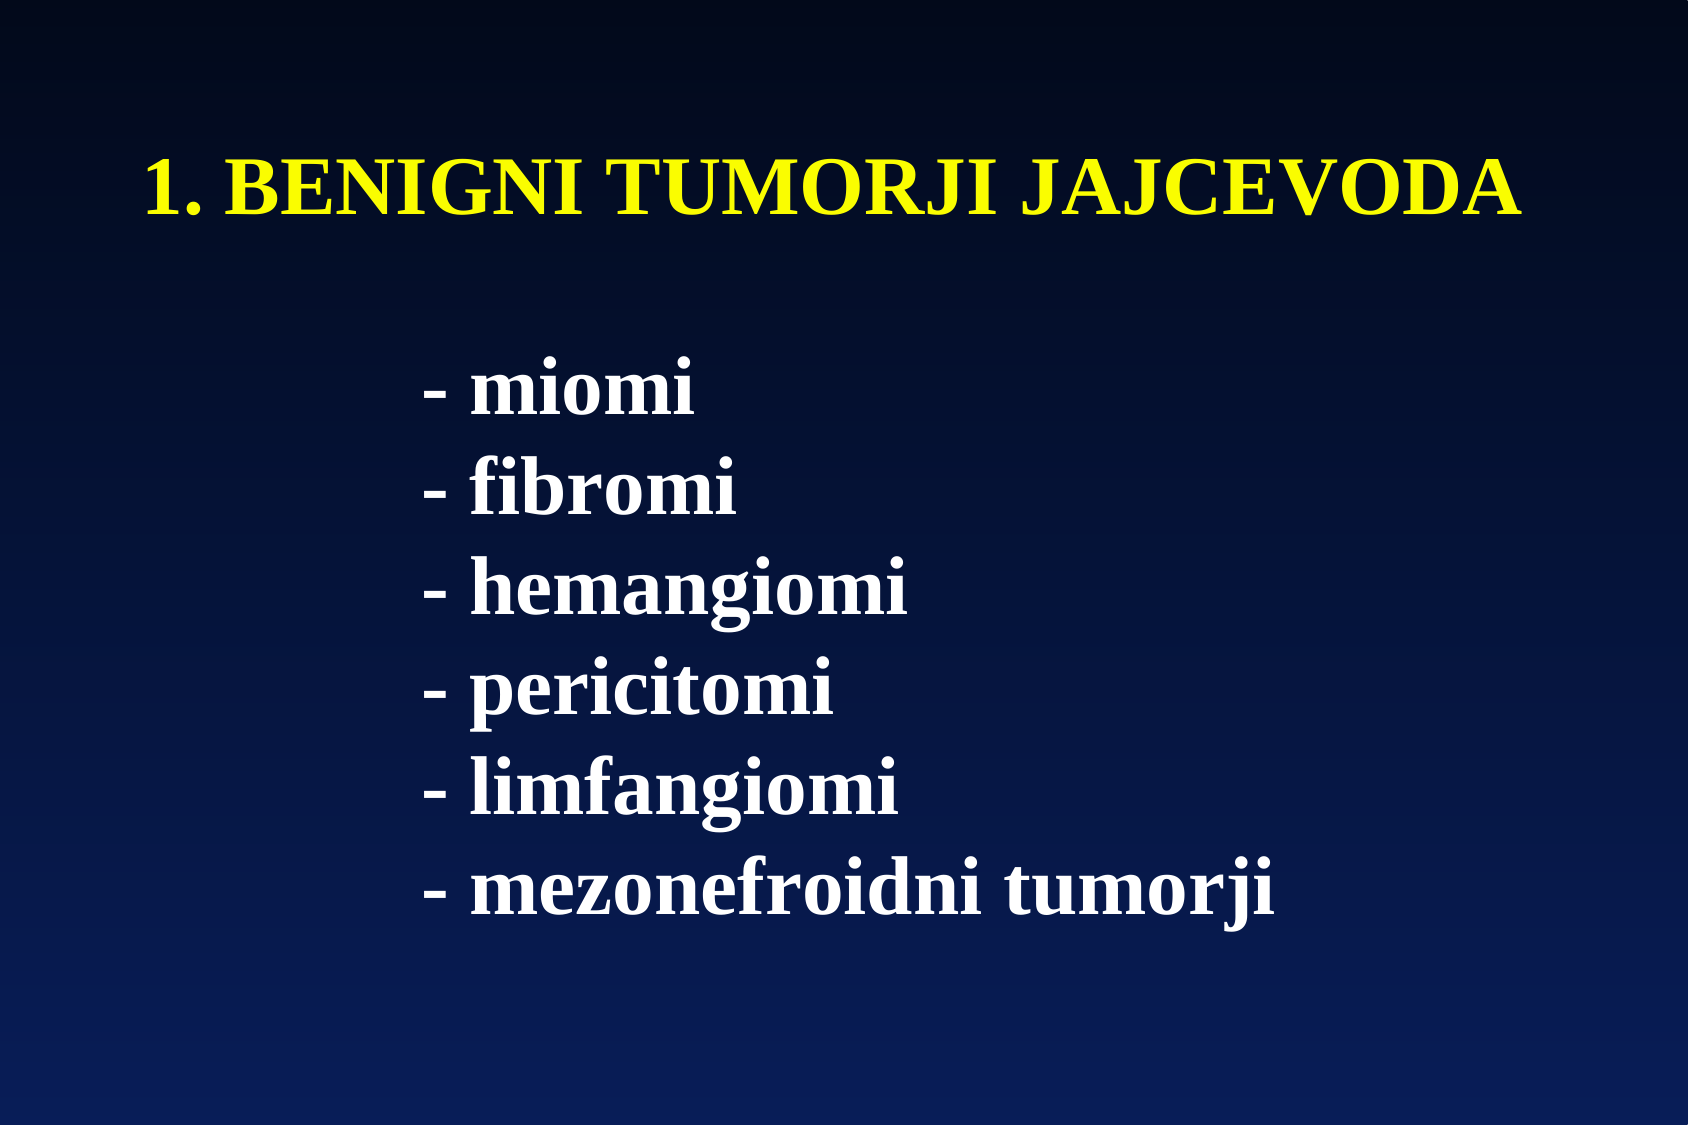

# 1. BENIGNI TUMORJI JAJCEVODA - miomi - fibromi - hemangiomi - pericitomi - limfangiomi - mezonefroidni tumorji